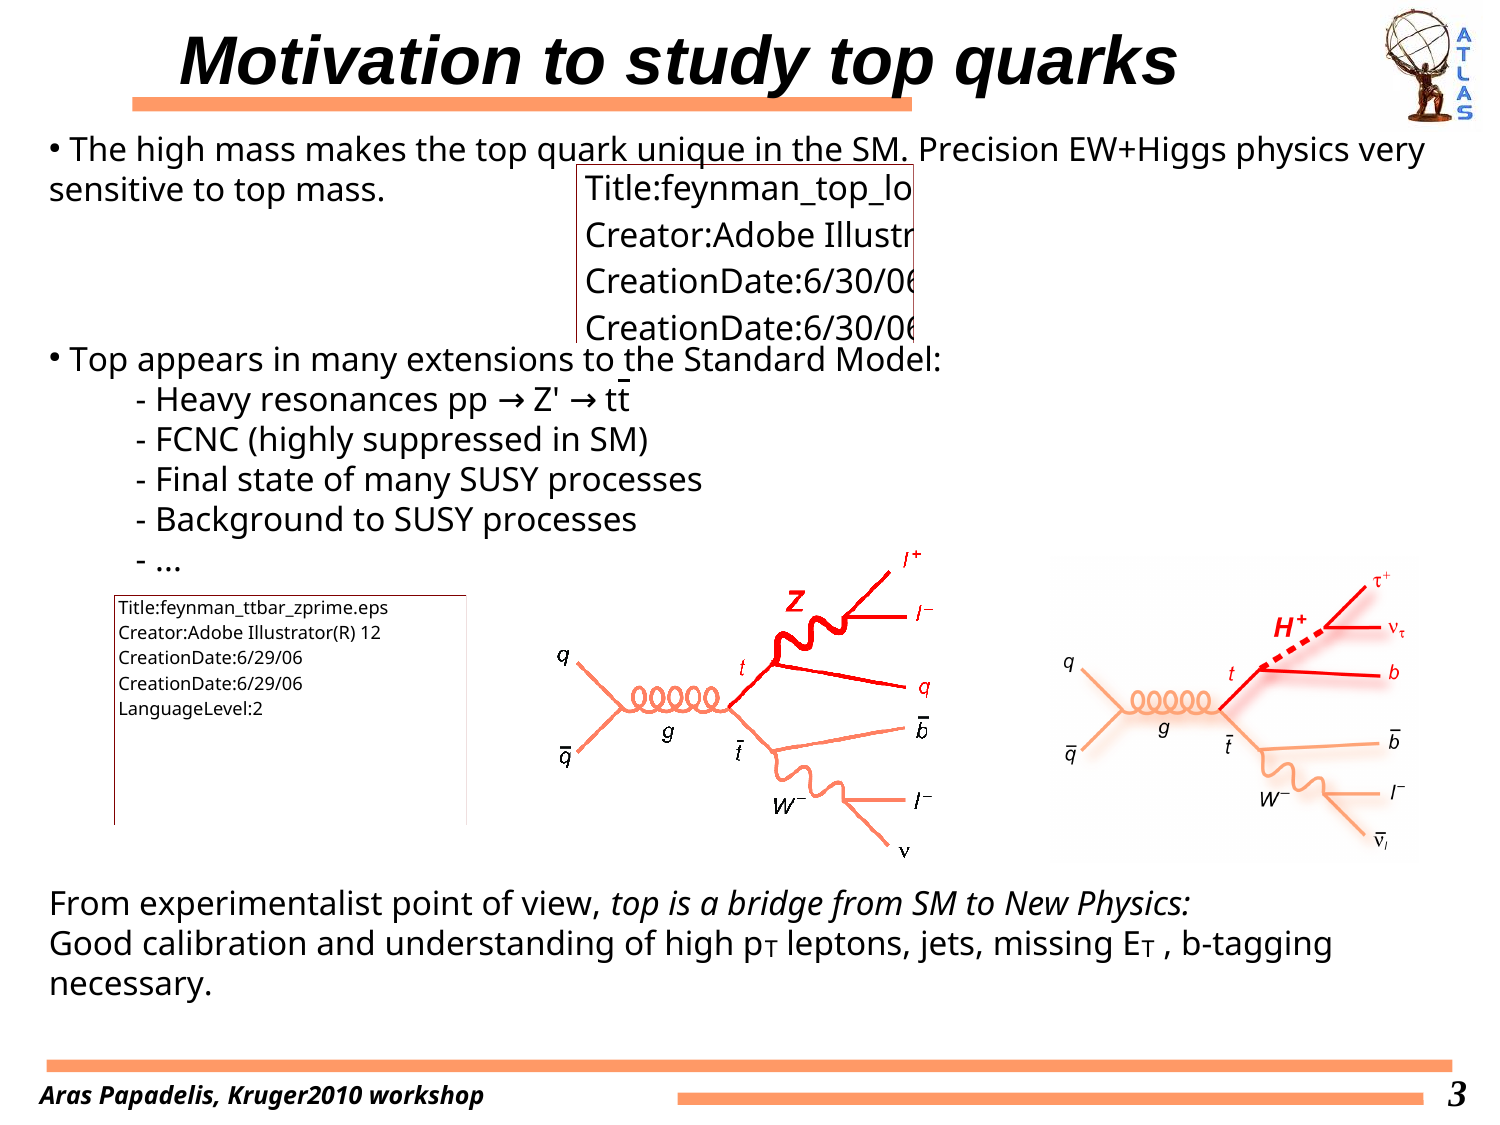

# Motivation to study top quarks
 The high mass makes the top quark unique in the SM. Precision EW+Higgs physics very sensitive to top mass.
 Top appears in many extensions to the Standard Model:
- Heavy resonances pp → Z' → tt
- FCNC (highly suppressed in SM)
- Final state of many SUSY processes
- Background to SUSY processes
- ...
From experimentalist point of view, top is a bridge from SM to New Physics:
Good calibration and understanding of high pT leptons, jets, missing ET , b-tagging necessary.